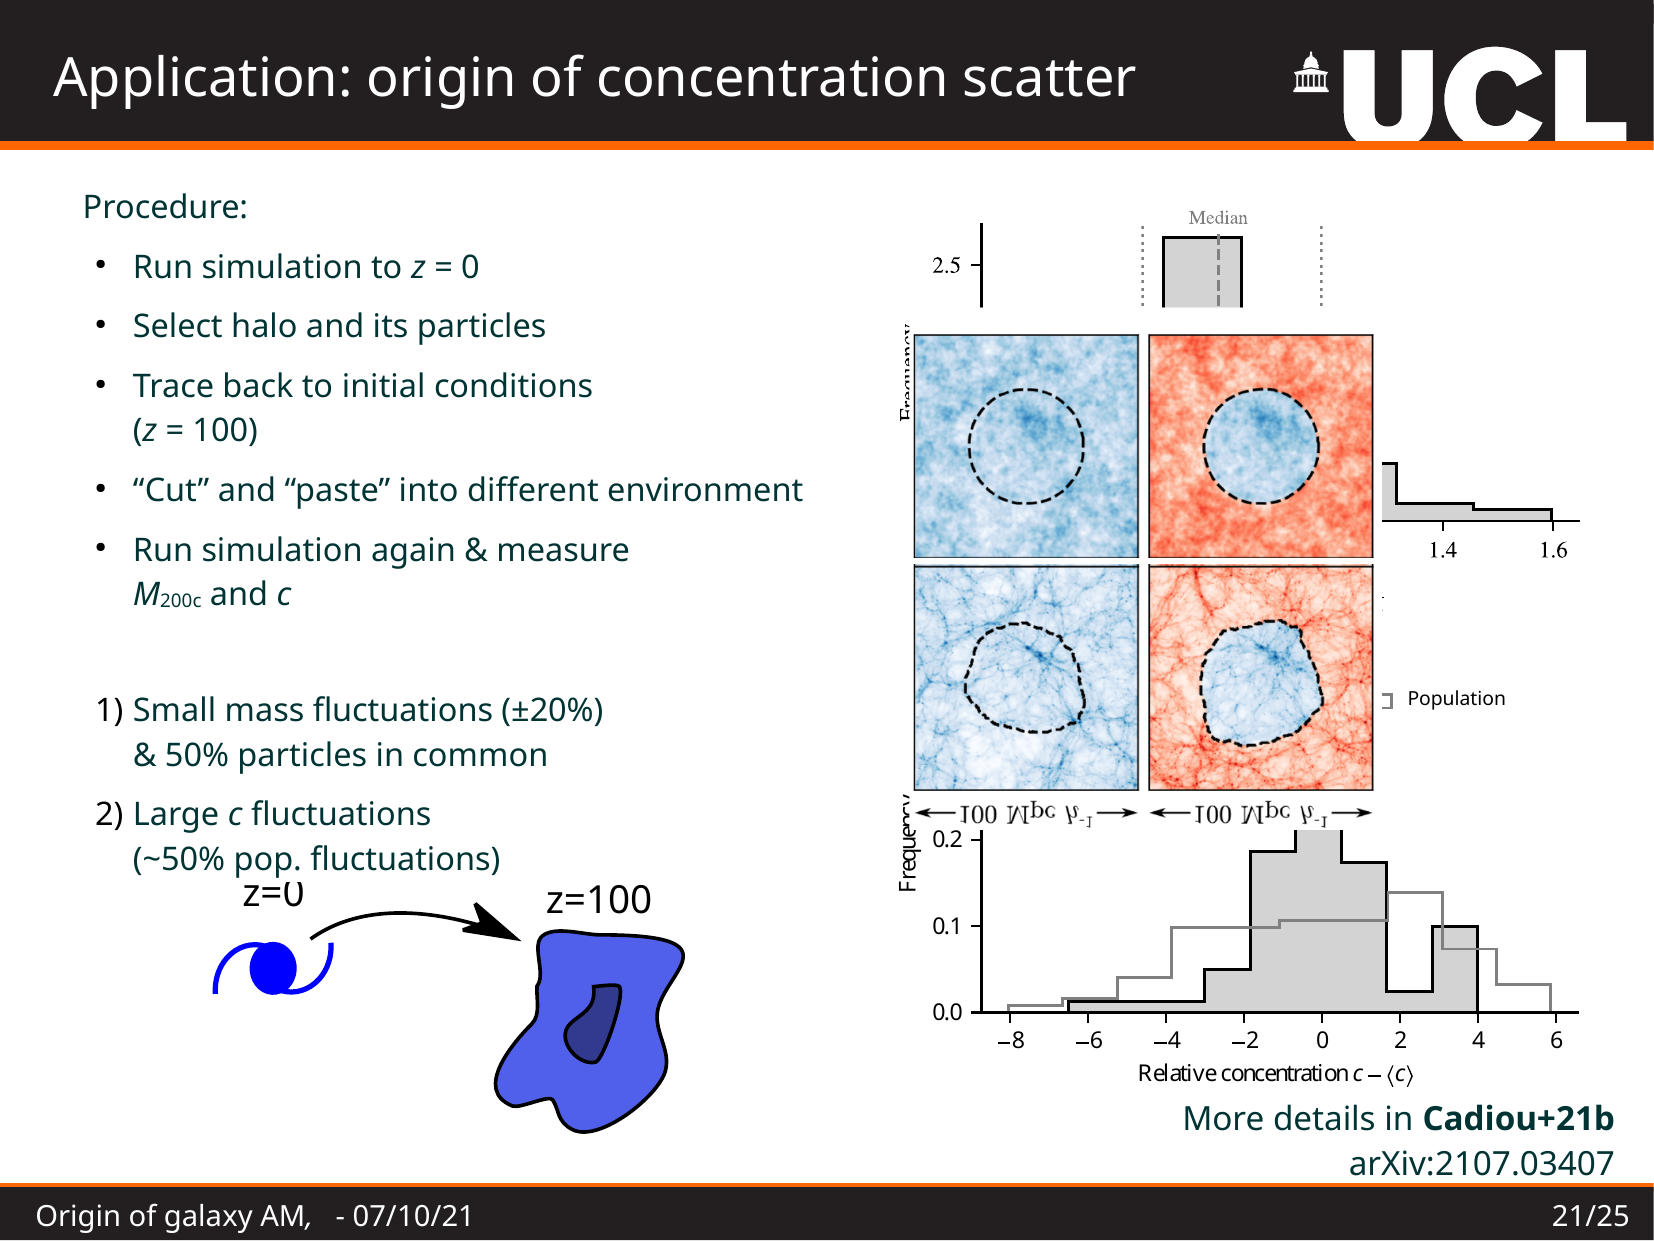

# Application: origin of concentration scatter
Procedure:
Run simulation to z = 0
Select halo and its particles
Trace back to initial conditions
(z = 100)
“Cut” and “paste” into different environment
Run simulation again & measure
M200c and c
Small mass fluctuations (±20%)
& 50% particles in common
Large c fluctuations
(~50% pop. fluctuations)
More details in Cadiou+21b
arXiv:2107.03407
03 September 2021
21